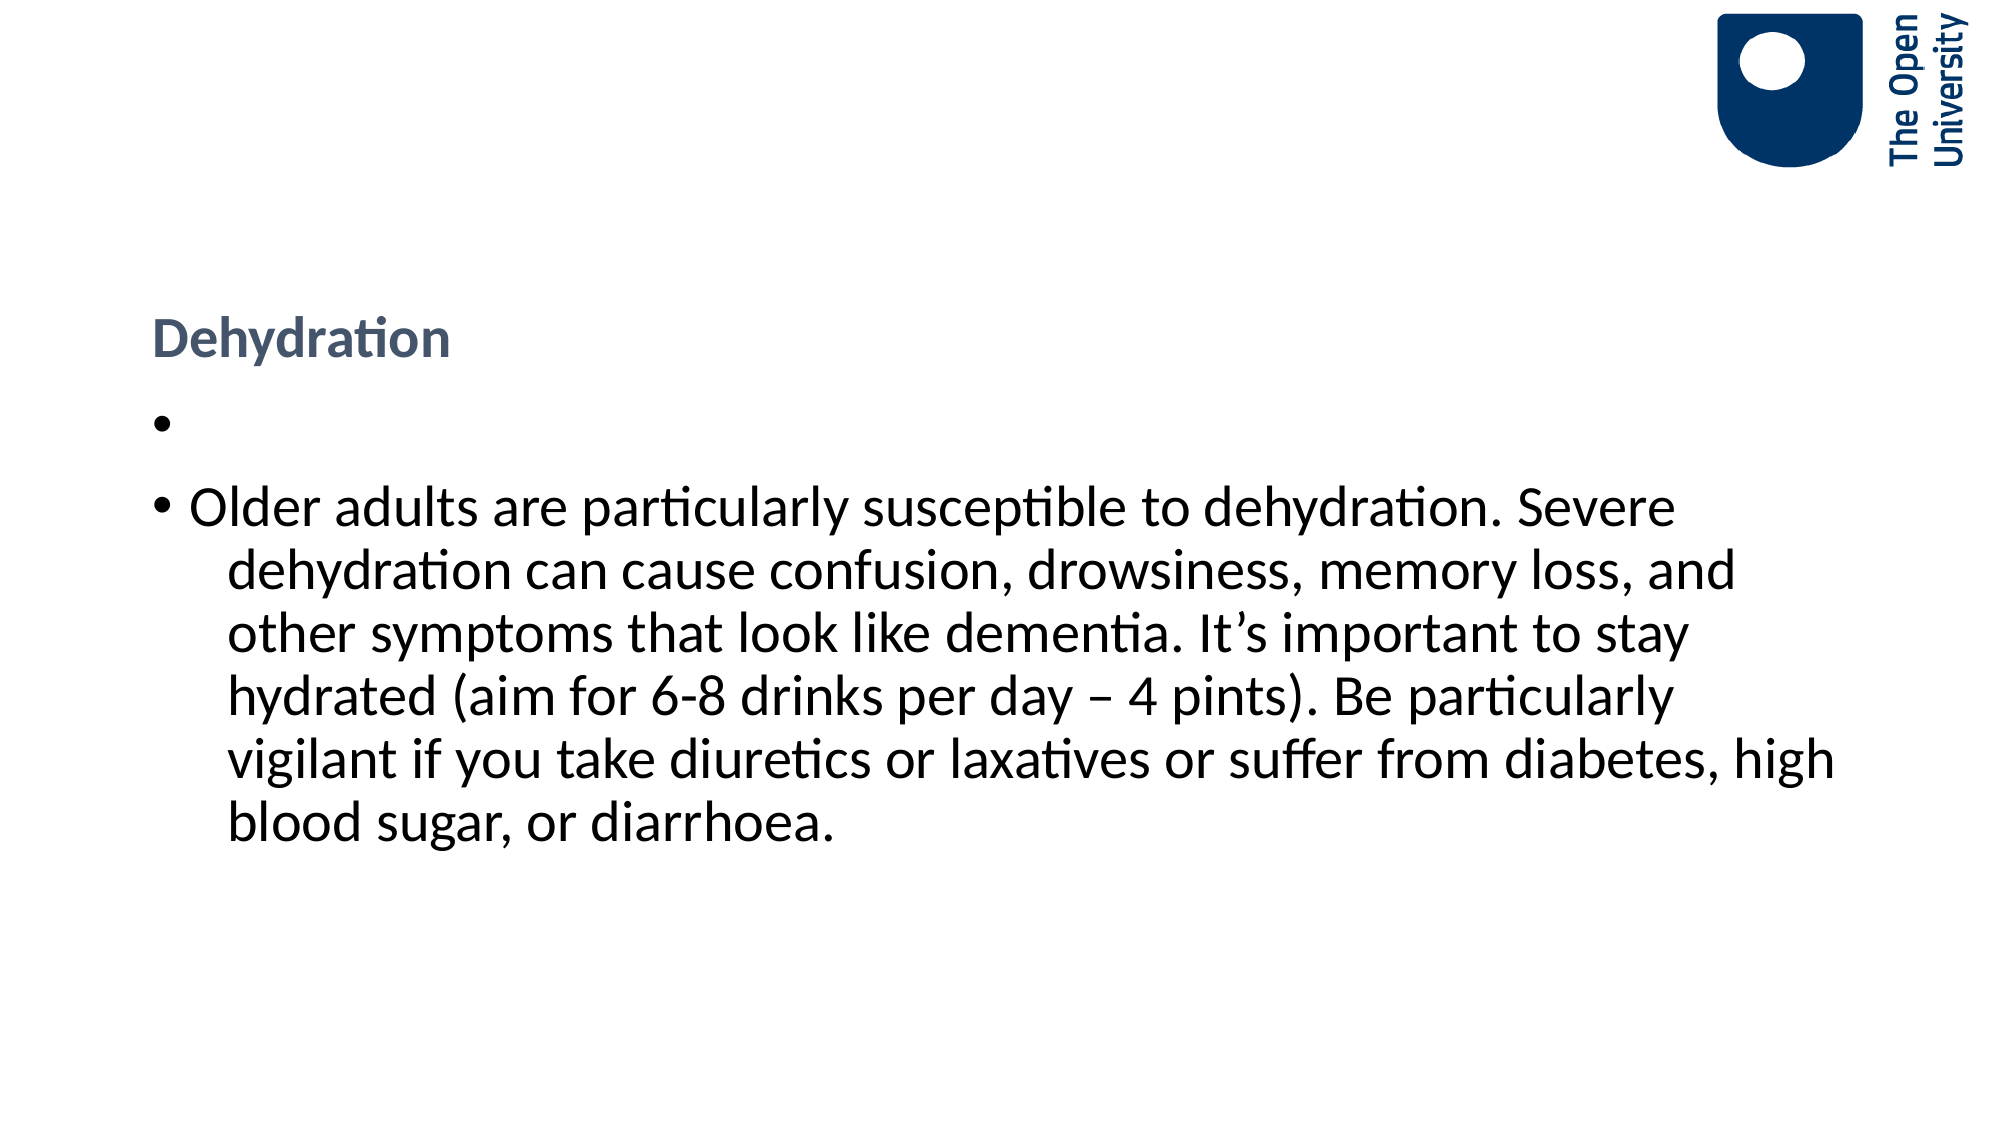

# Dehydration
Older adults are particularly susceptible to dehydration. Severe dehydration can cause confusion, drowsiness, memory loss, and other symptoms that look like dementia. It’s important to stay hydrated (aim for 6-8 drinks per day – 4 pints). Be particularly vigilant if you take diuretics or laxatives or suffer from diabetes, high blood sugar, or diarrhoea.